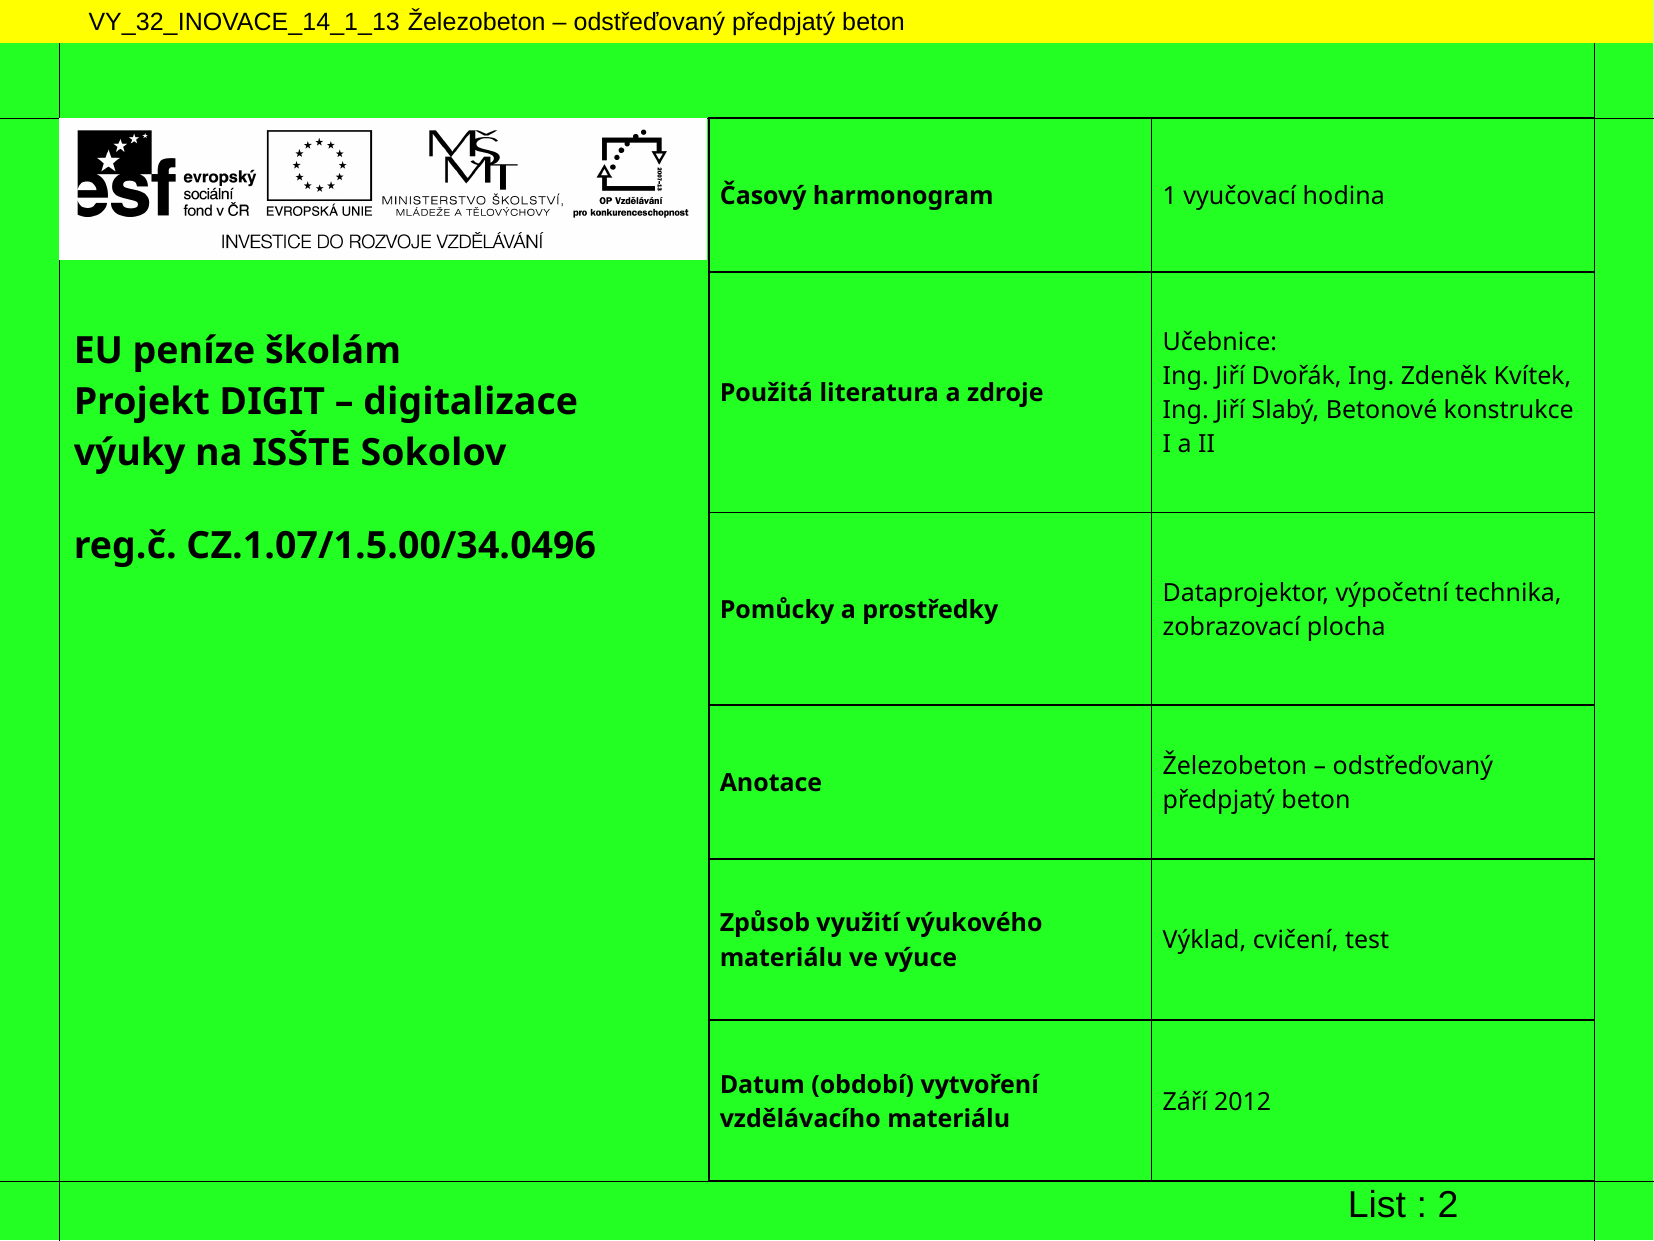

VY_32_INOVACE_14_1_13 Železobeton – odstřeďovaný předpjatý beton
| Časový harmonogram | 1 vyučovací hodina |
| --- | --- |
| Použitá literatura a zdroje | Učebnice: Ing. Jiří Dvořák, Ing. Zdeněk Kvítek, Ing. Jiří Slabý, Betonové konstrukce I a II |
| Pomůcky a prostředky | Dataprojektor, výpočetní technika, zobrazovací plocha |
| Anotace | Železobeton – odstřeďovaný předpjatý beton |
| Způsob využití výukového materiálu ve výuce | Výklad, cvičení, test |
| Datum (období) vytvoření vzdělávacího materiálu | Září 2012 |
EU peníze školám
Projekt DIGIT – digitalizace výuky na ISŠTE Sokolov
reg.č. CZ.1.07/1.5.00/34.0496
List :